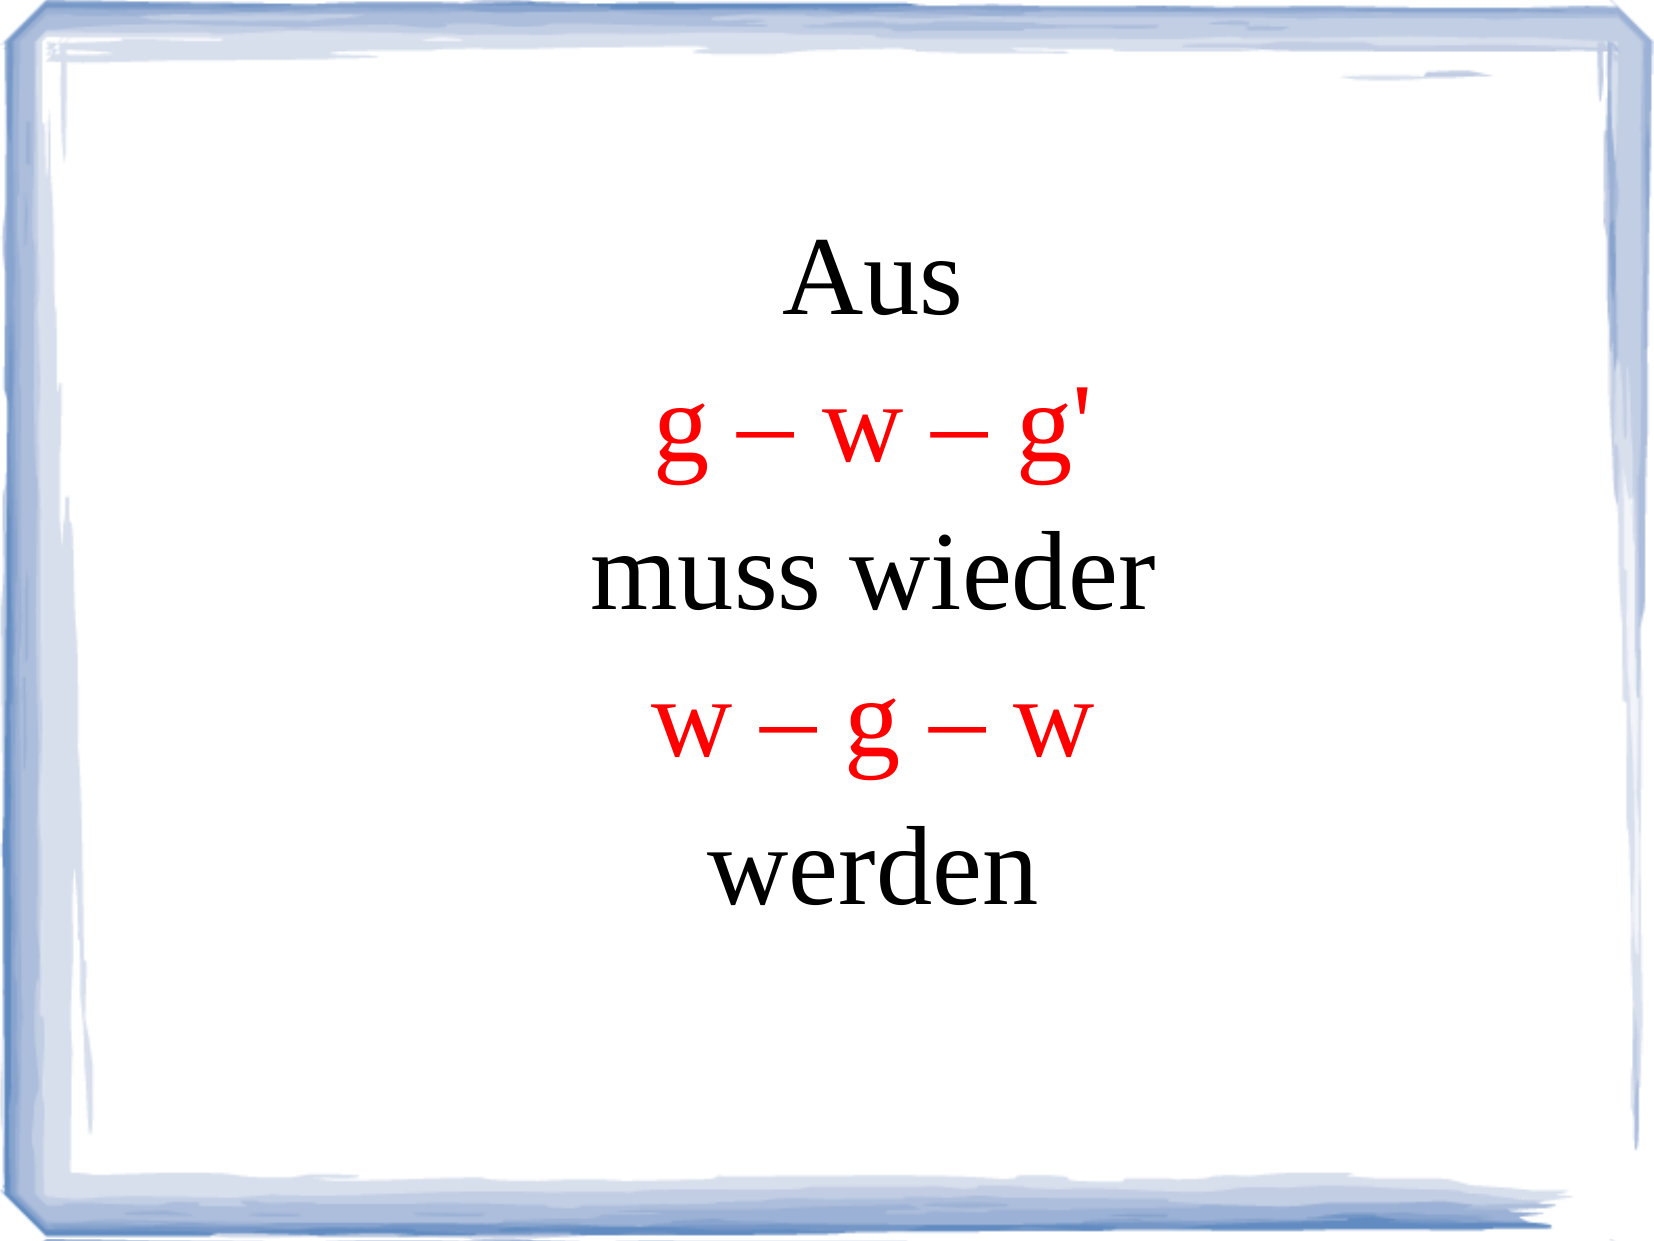

Aus
g – w – g'
muss wieder
w – g – w
werden